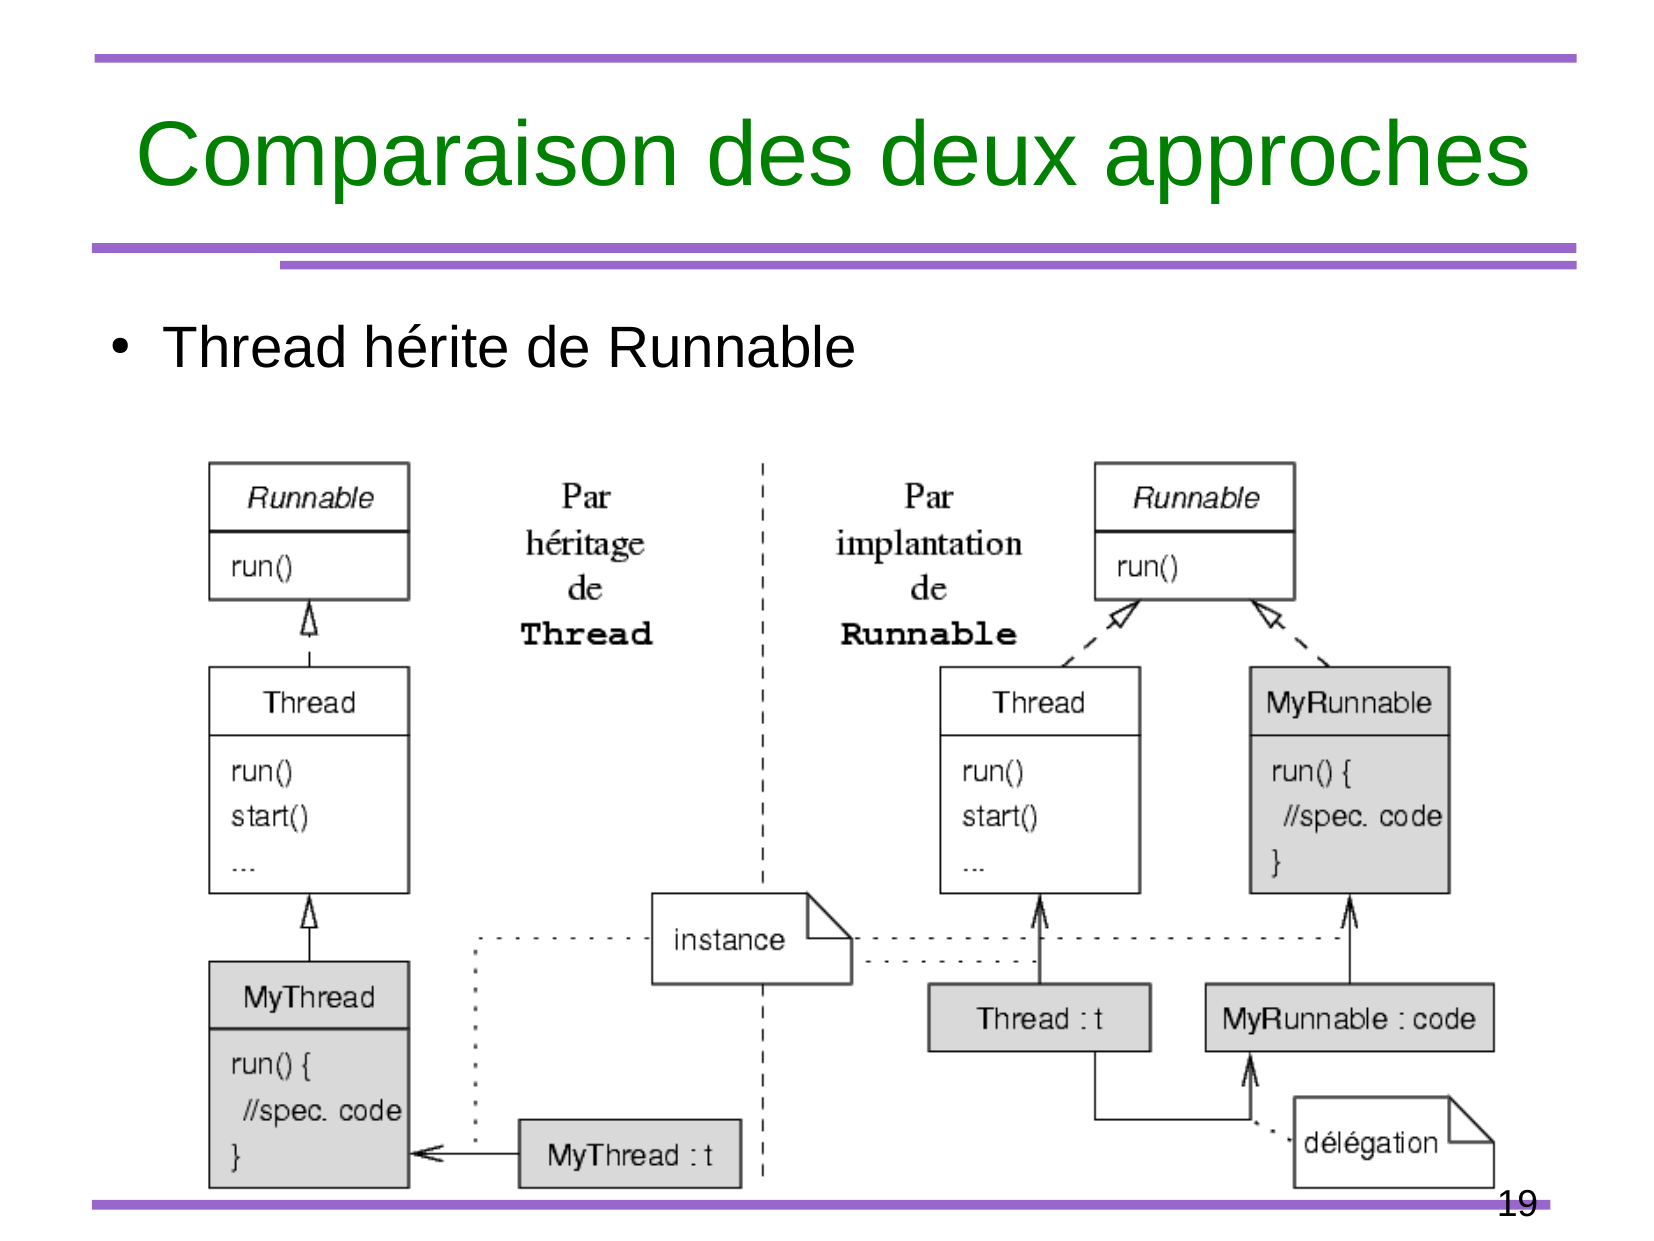

# Comparaison des deux approches
Thread hérite de Runnable